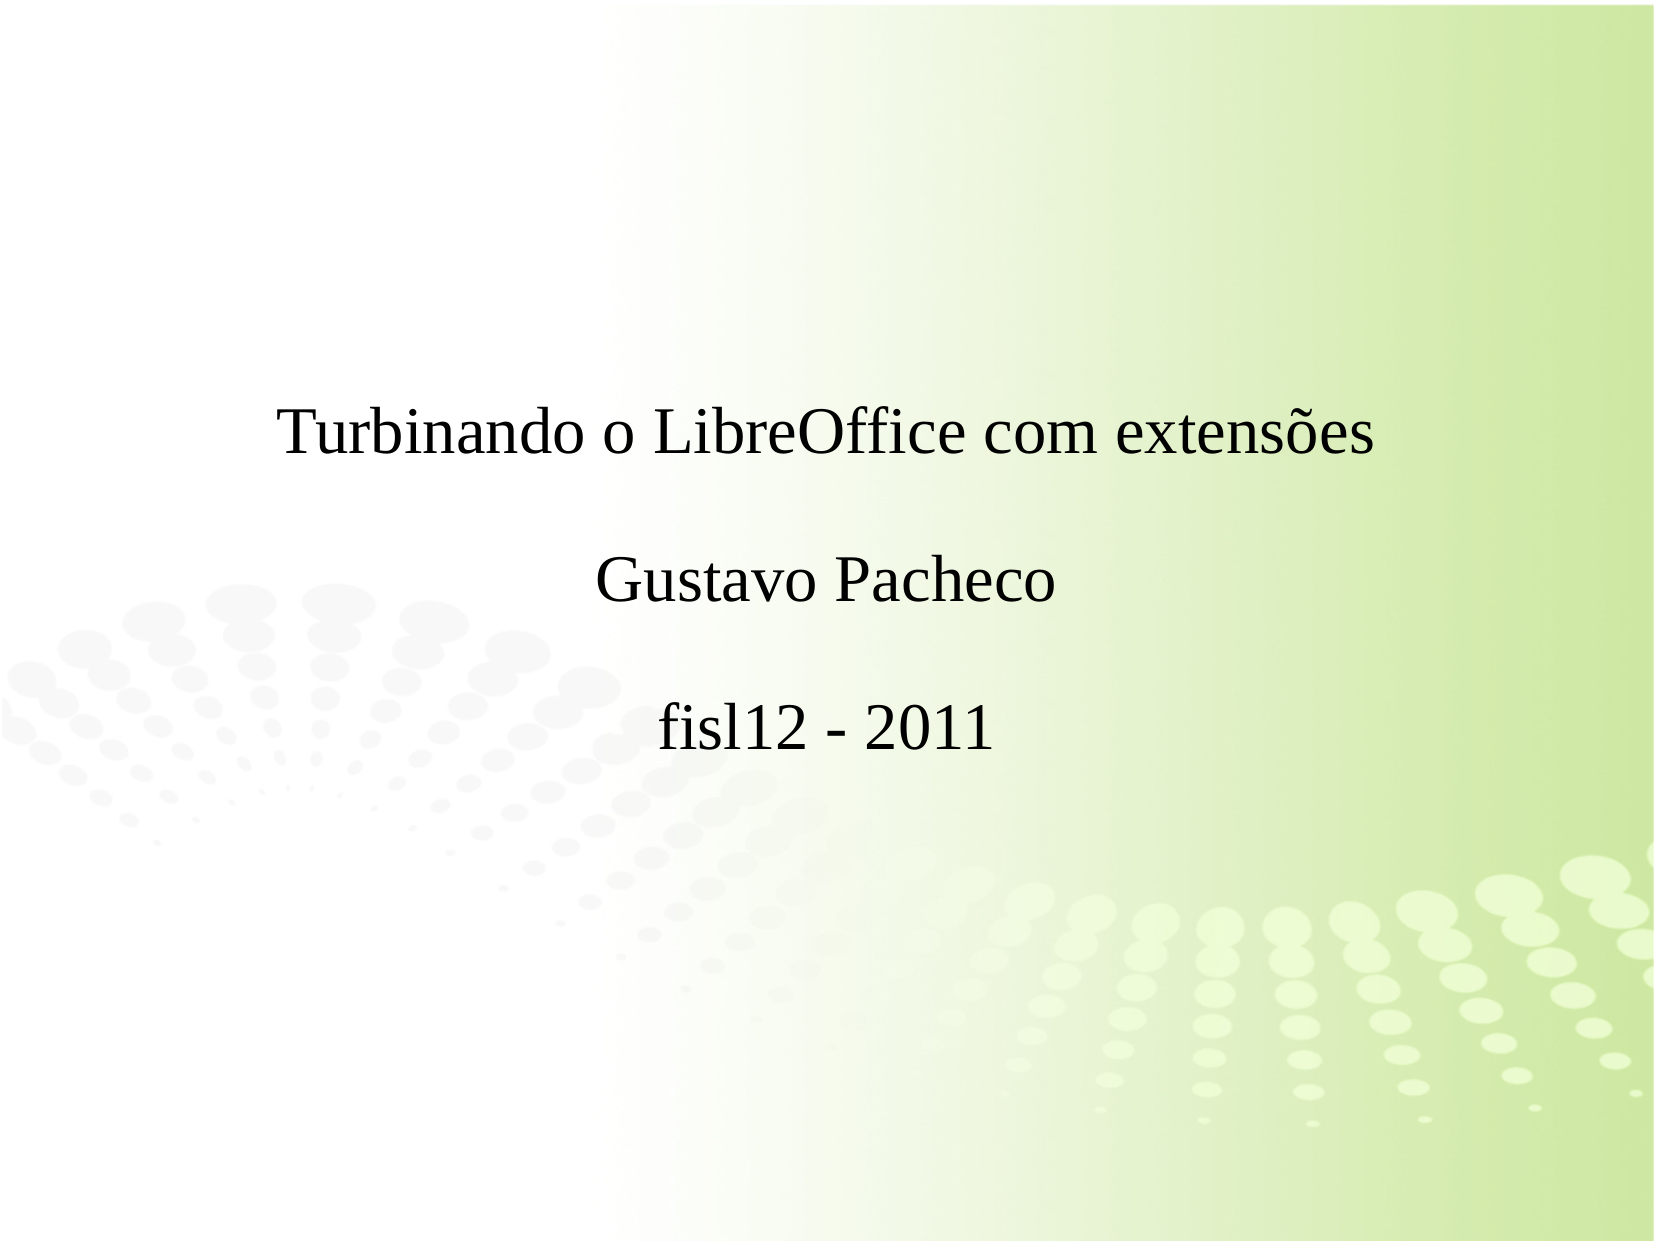

# Turbinando o LibreOffice com extensões
Gustavo Pacheco
fisl12 - 2011